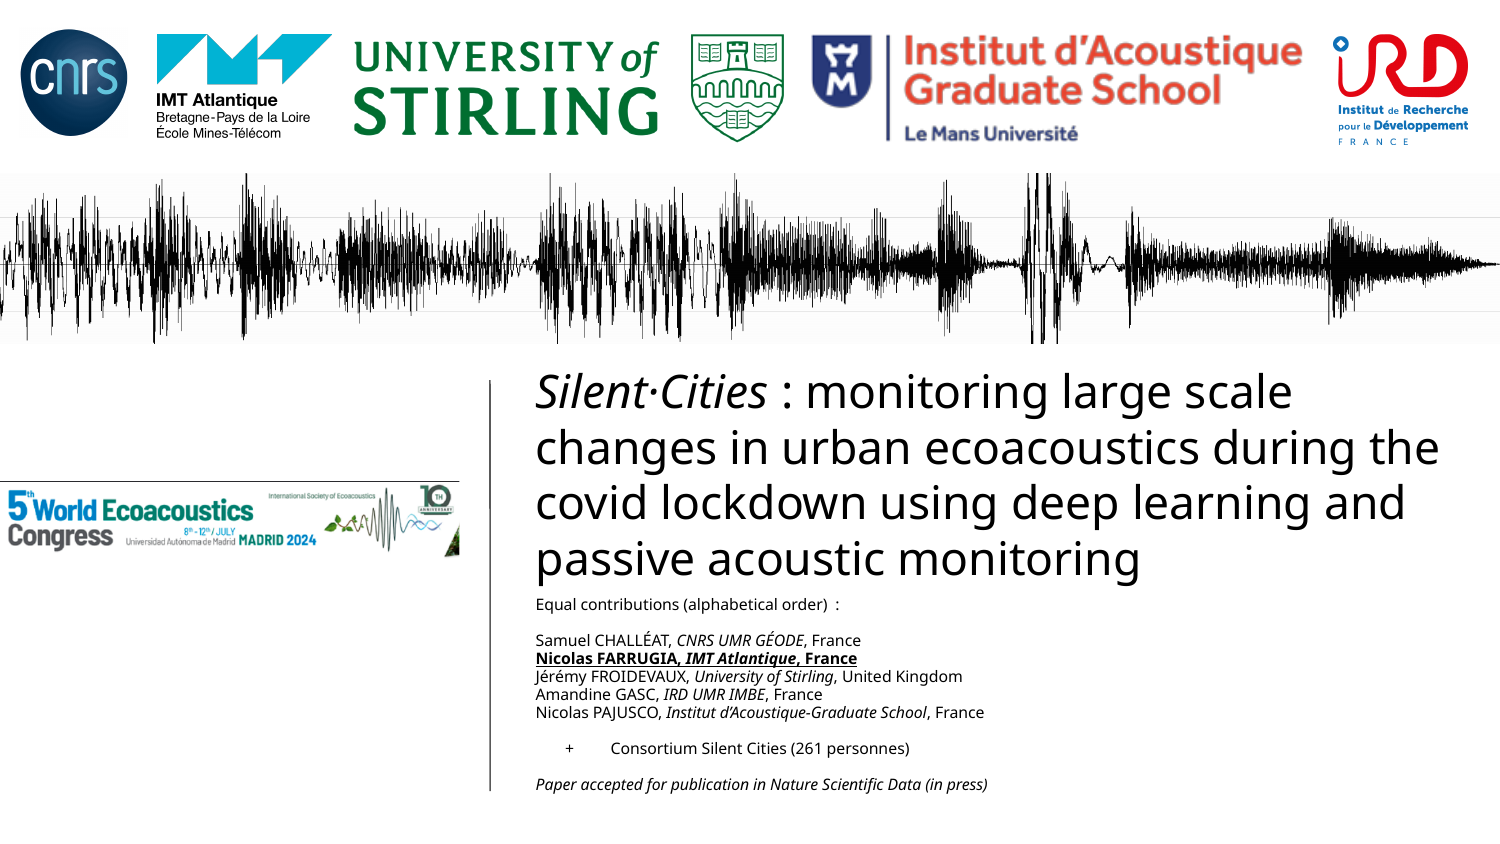

# Silent·Cities : monitoring large scale changes in urban ecoacoustics during the covid lockdown using deep learning and passive acoustic monitoring
Equal contributions (alphabetical order) :
Samuel CHALLÉAT, CNRS UMR GÉODE, France
Nicolas FARRUGIA, IMT Atlantique, France
Jérémy FROIDEVAUX, University of Stirling, United Kingdom
Amandine GASC, IRD UMR IMBE, France
Nicolas PAJUSCO, Institut d’Acoustique-Graduate School, France
Consortium Silent Cities (261 personnes)
Paper accepted for publication in Nature Scientific Data (in press)